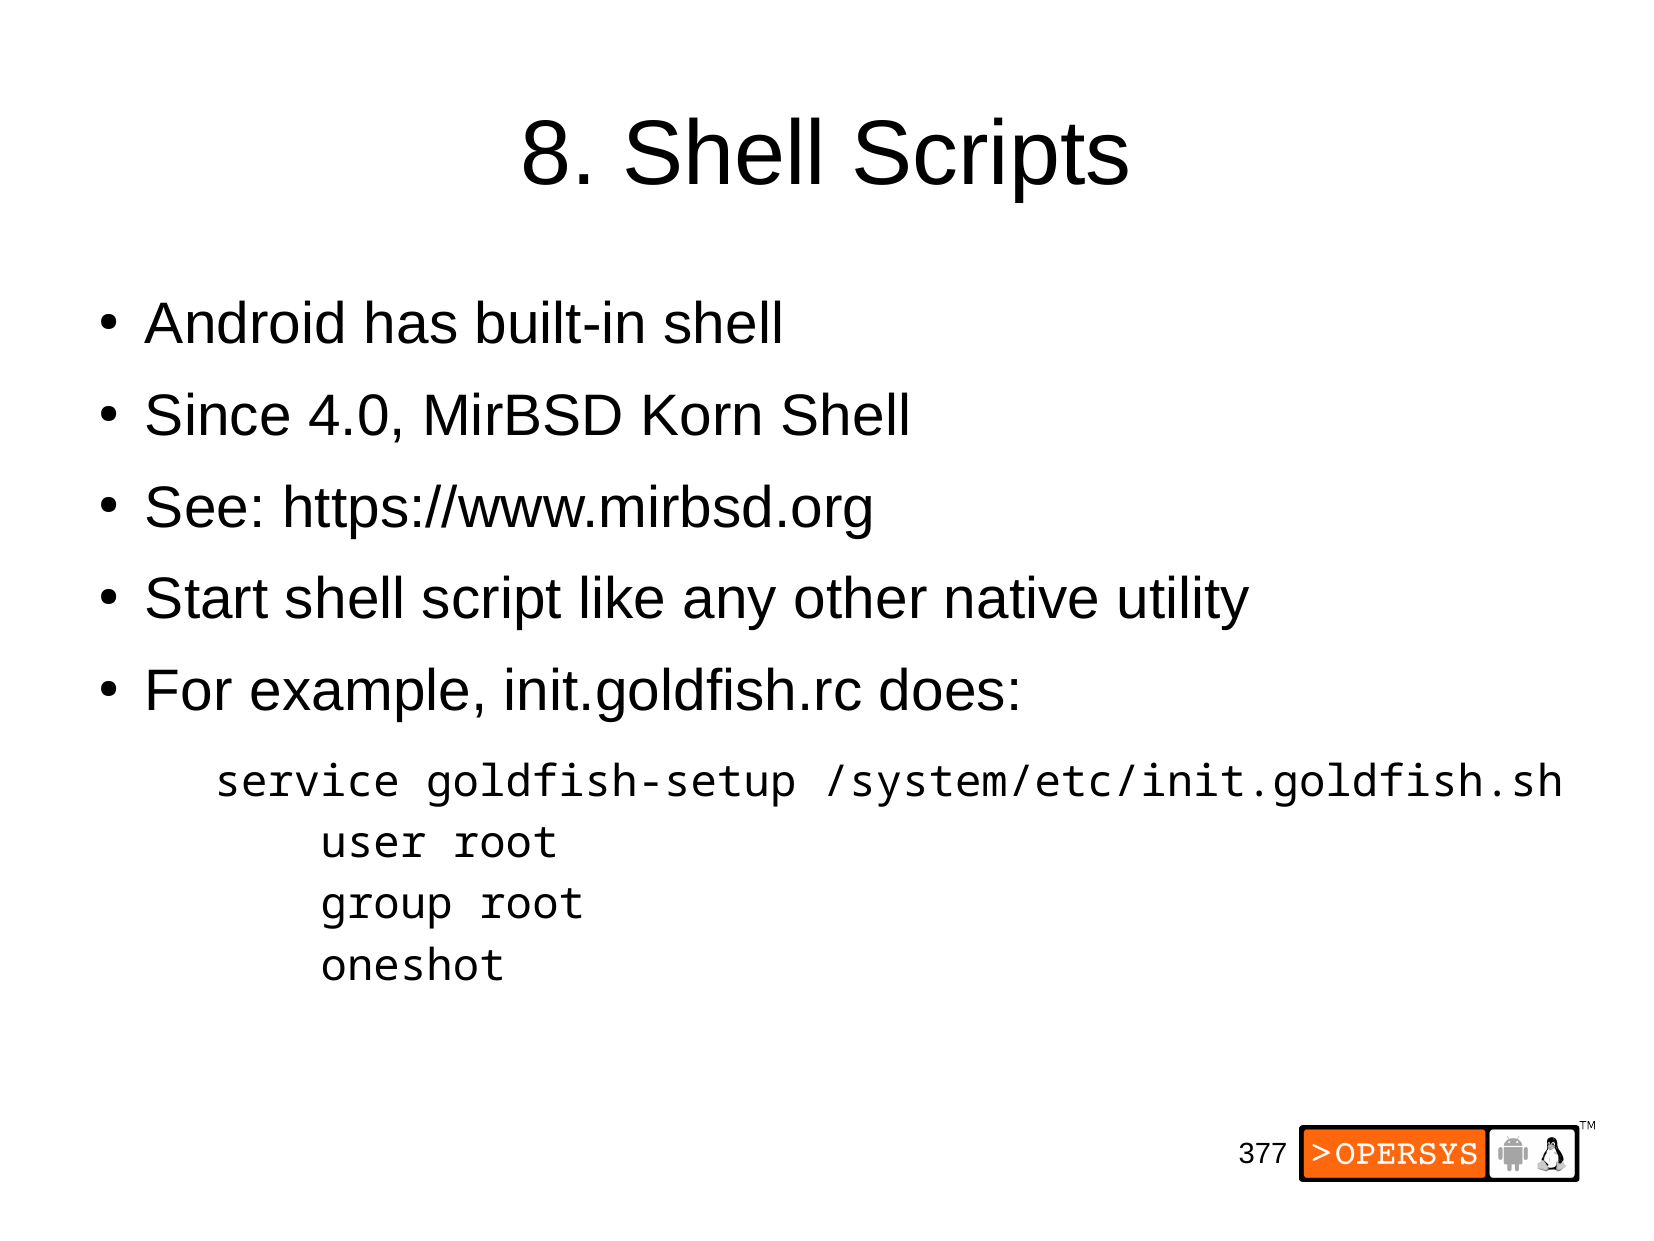

# 8. Shell Scripts
Android has built-in shell
Since 4.0, MirBSD Korn Shell
See: https://www.mirbsd.org
Start shell script like any other native utility
For example, init.goldfish.rc does:
service goldfish-setup /system/etc/init.goldfish.sh
 user root
 group root
 oneshot